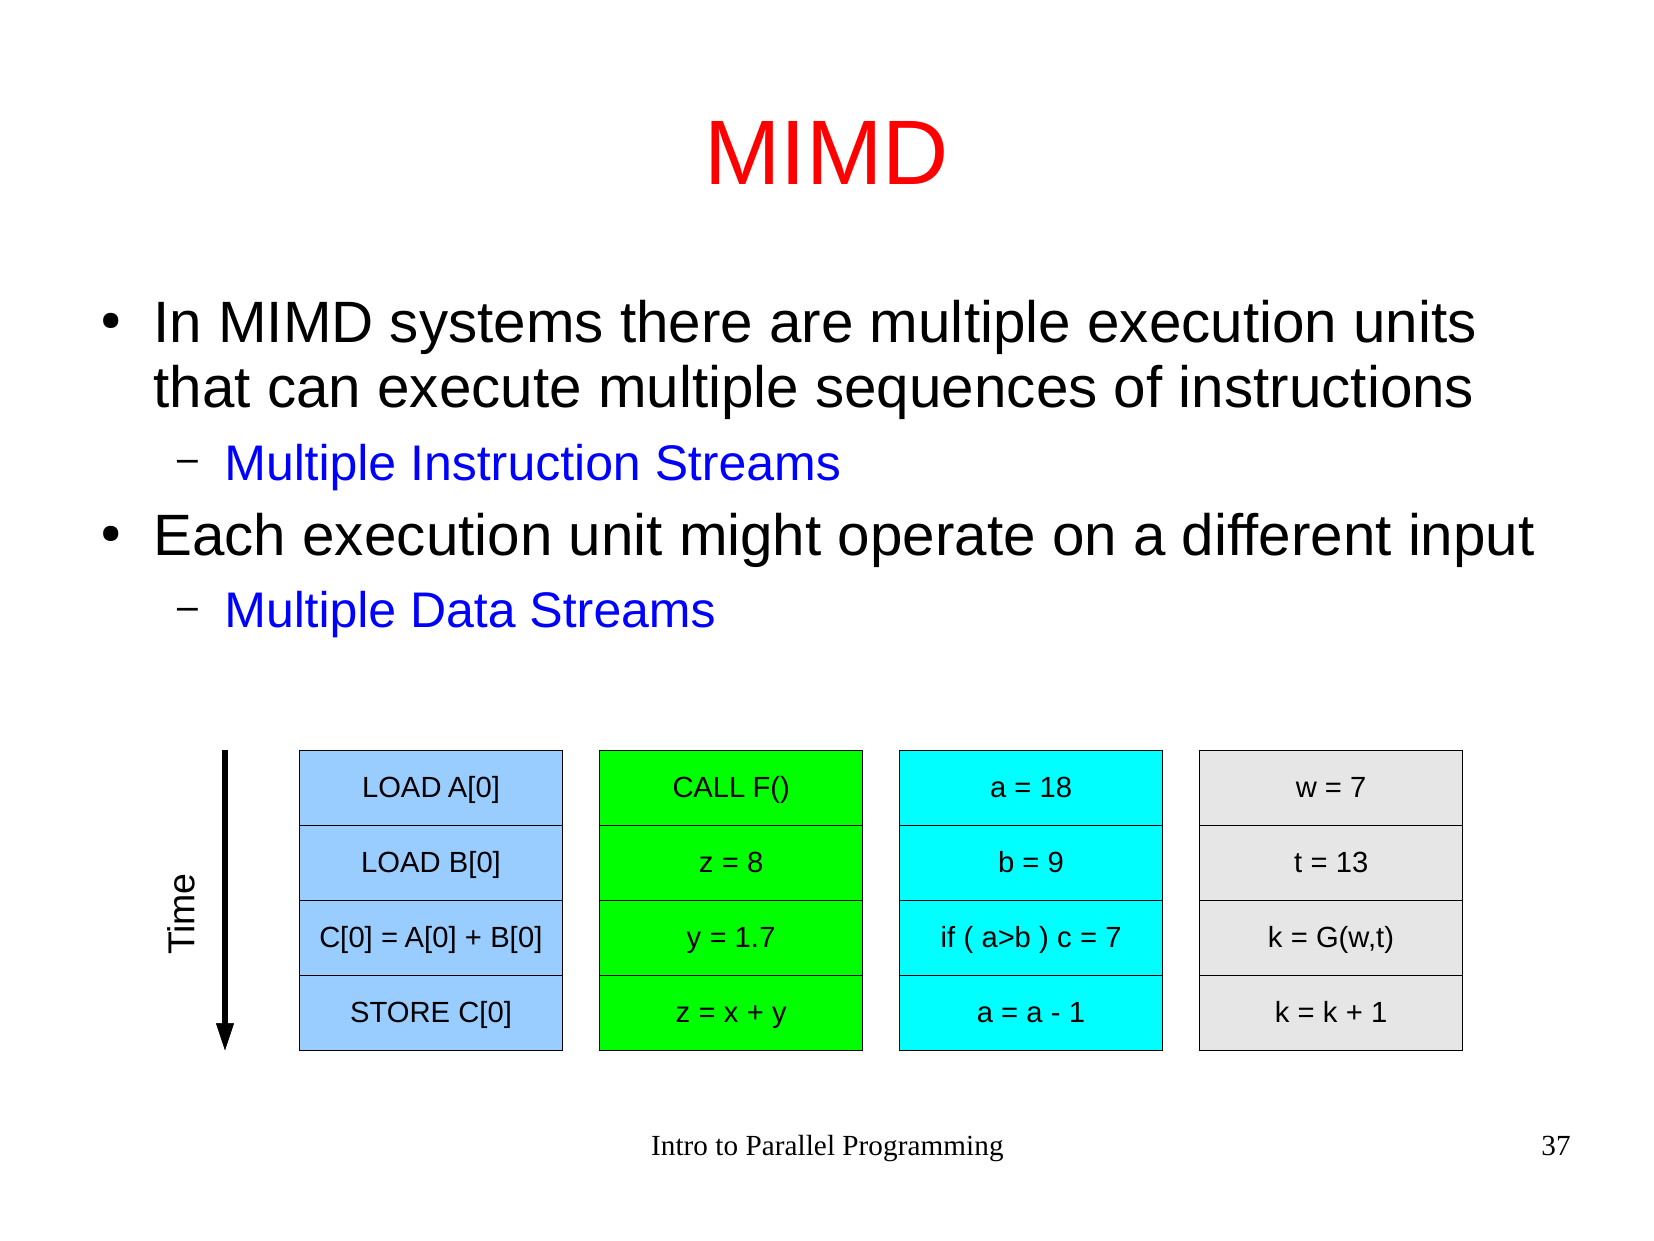

# MIMD
In MIMD systems there are multiple execution units that can execute multiple sequences of instructions
Multiple Instruction Streams
Each execution unit might operate on a different input
Multiple Data Streams
LOAD A[0]
CALL F()
a = 18
w = 7
LOAD B[0]
z = 8
b = 9
t = 13
Time
C[0] = A[0] + B[0]
y = 1.7
if ( a>b ) c = 7
k = G(w,t)
STORE C[0]
z = x + y
a = a - 1
k = k + 1
Intro to Parallel Programming
37